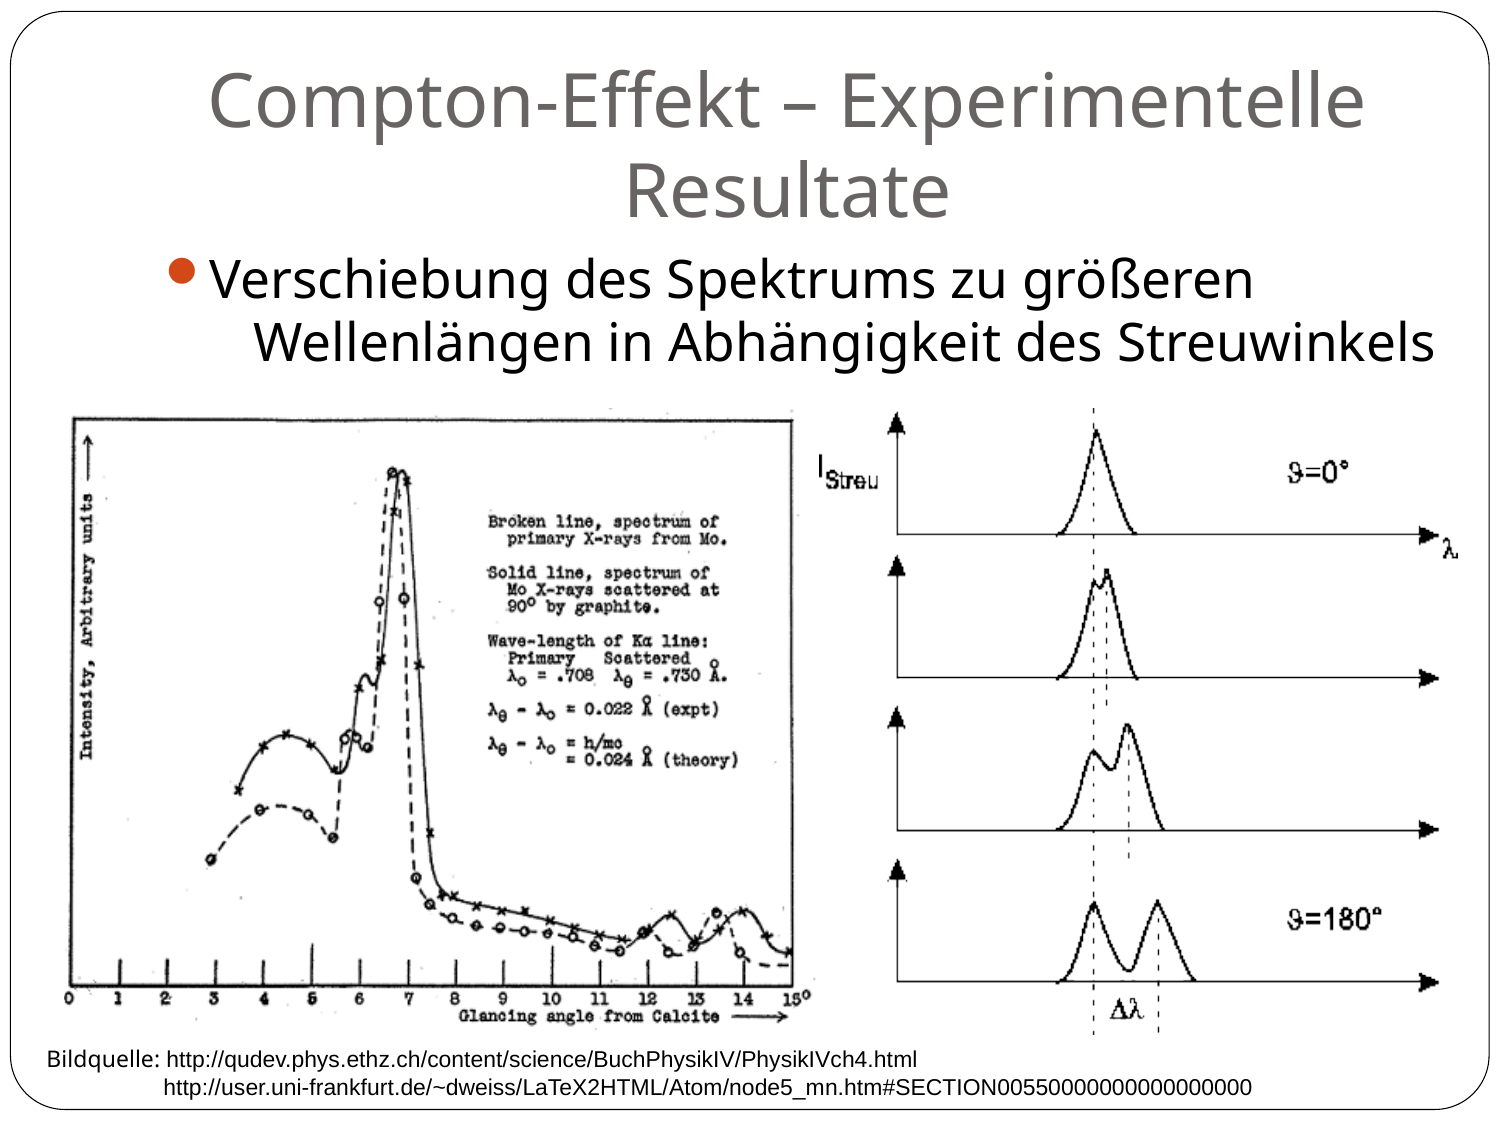

# Compton-Effekt – Experimentelle Resultate
Verschiebung des Spektrums zu größeren Wellenlängen in Abhängigkeit des Streuwinkels
Bildquelle: http://qudev.phys.ethz.ch/content/science/BuchPhysikIV/PhysikIVch4.html
 http://user.uni-frankfurt.de/~dweiss/LaTeX2HTML/Atom/node5_mn.htm#SECTION00550000000000000000